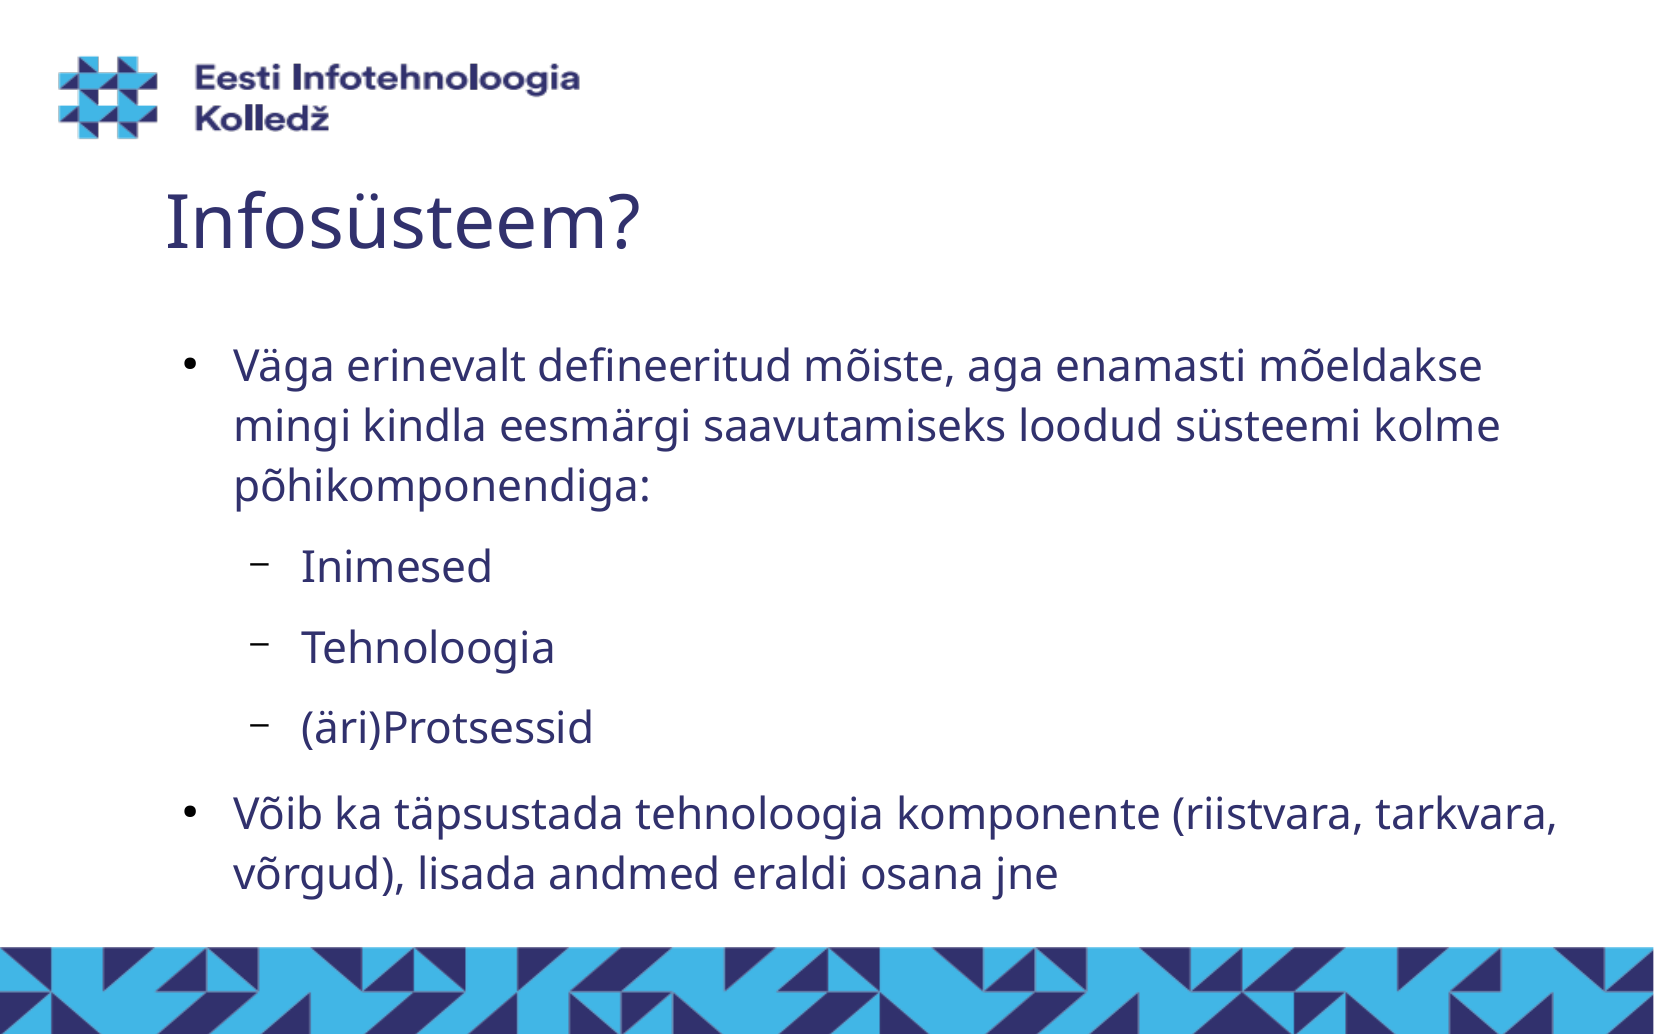

# Infosüsteem?
Väga erinevalt defineeritud mõiste, aga enamasti mõeldakse mingi kindla eesmärgi saavutamiseks loodud süsteemi kolme põhikomponendiga:
Inimesed
Tehnoloogia
(äri)Protsessid
Võib ka täpsustada tehnoloogia komponente (riistvara, tarkvara, võrgud), lisada andmed eraldi osana jne